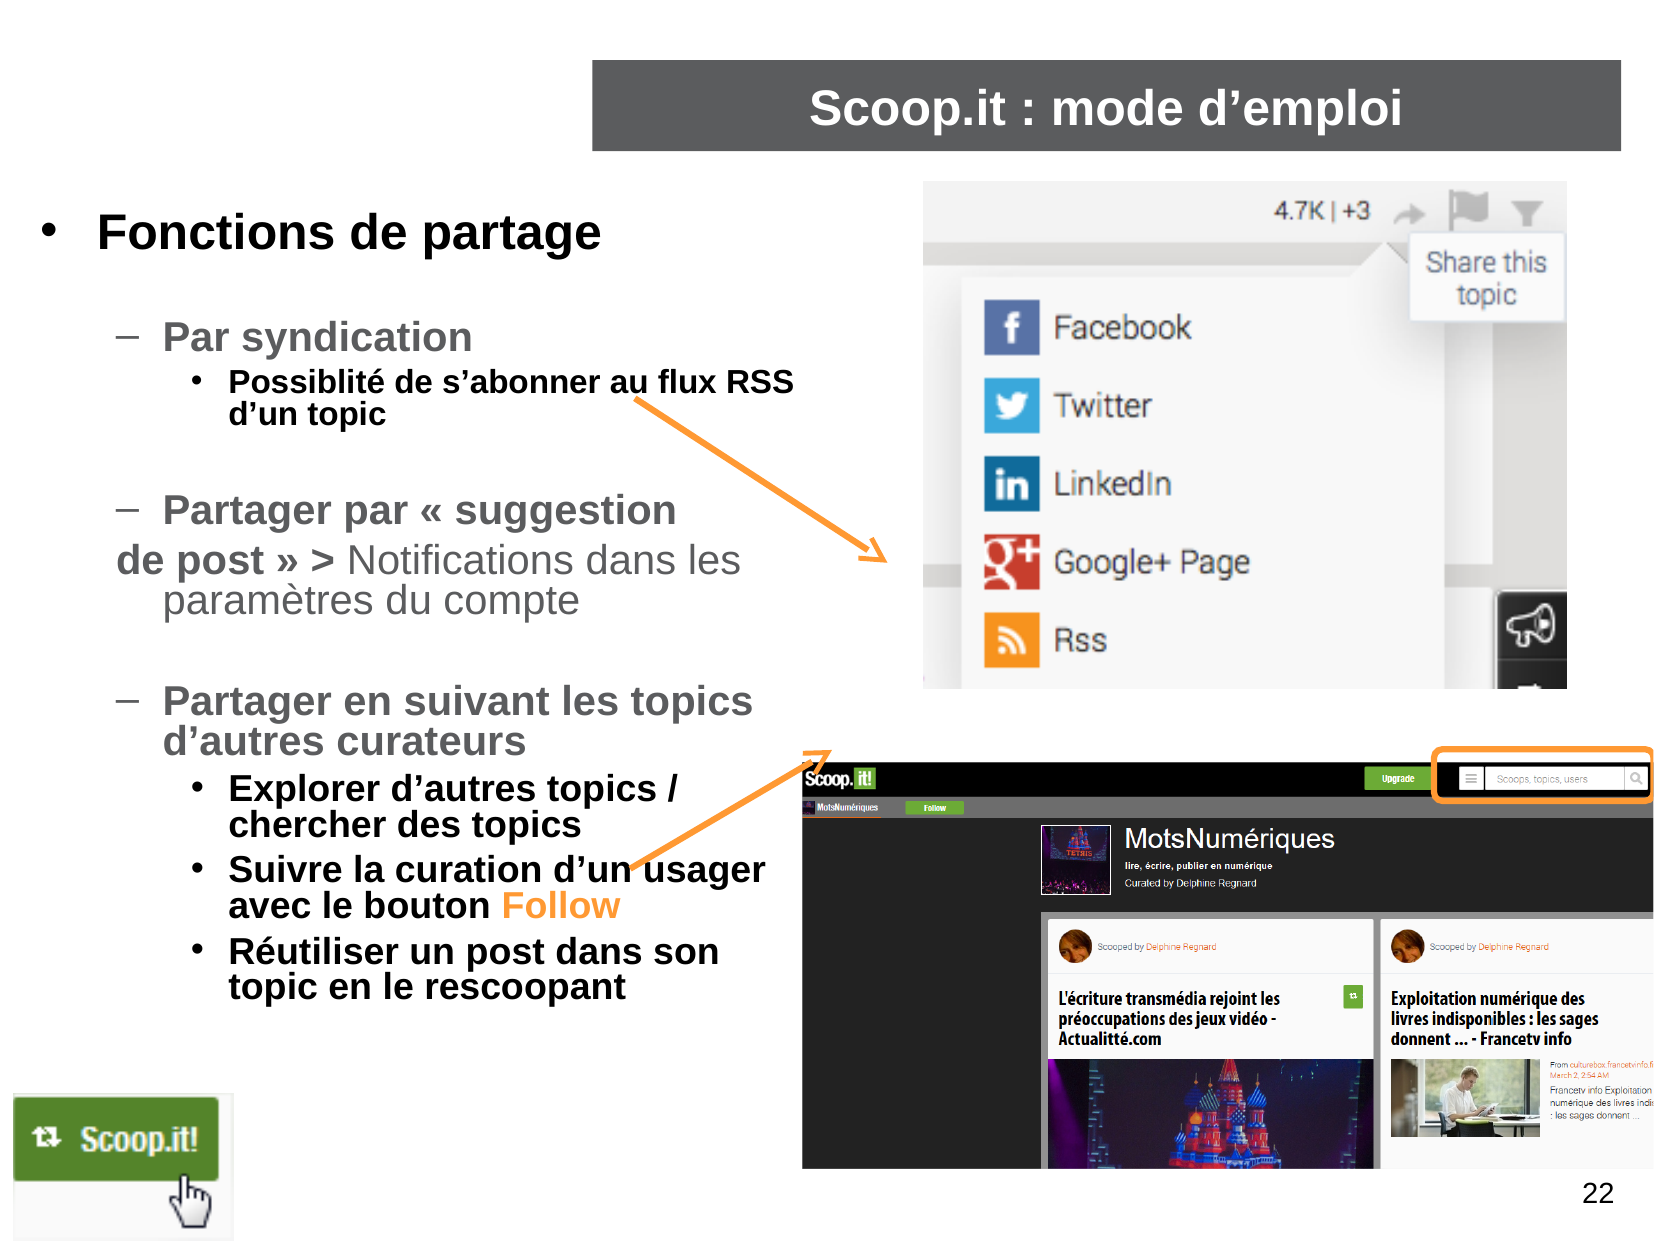

Scoop.it : mode d’emploi
Fonctions de partage
Par syndication
Possiblité de s’abonner au flux RSS d’un topic
Partager par « suggestion
de post » > Notifications dans les paramètres du compte
Partager en suivant les topics d’autres curateurs
Explorer d’autres topics / chercher des topics
Suivre la curation d’un usager avec le bouton Follow
Réutiliser un post dans son topic en le rescoopant